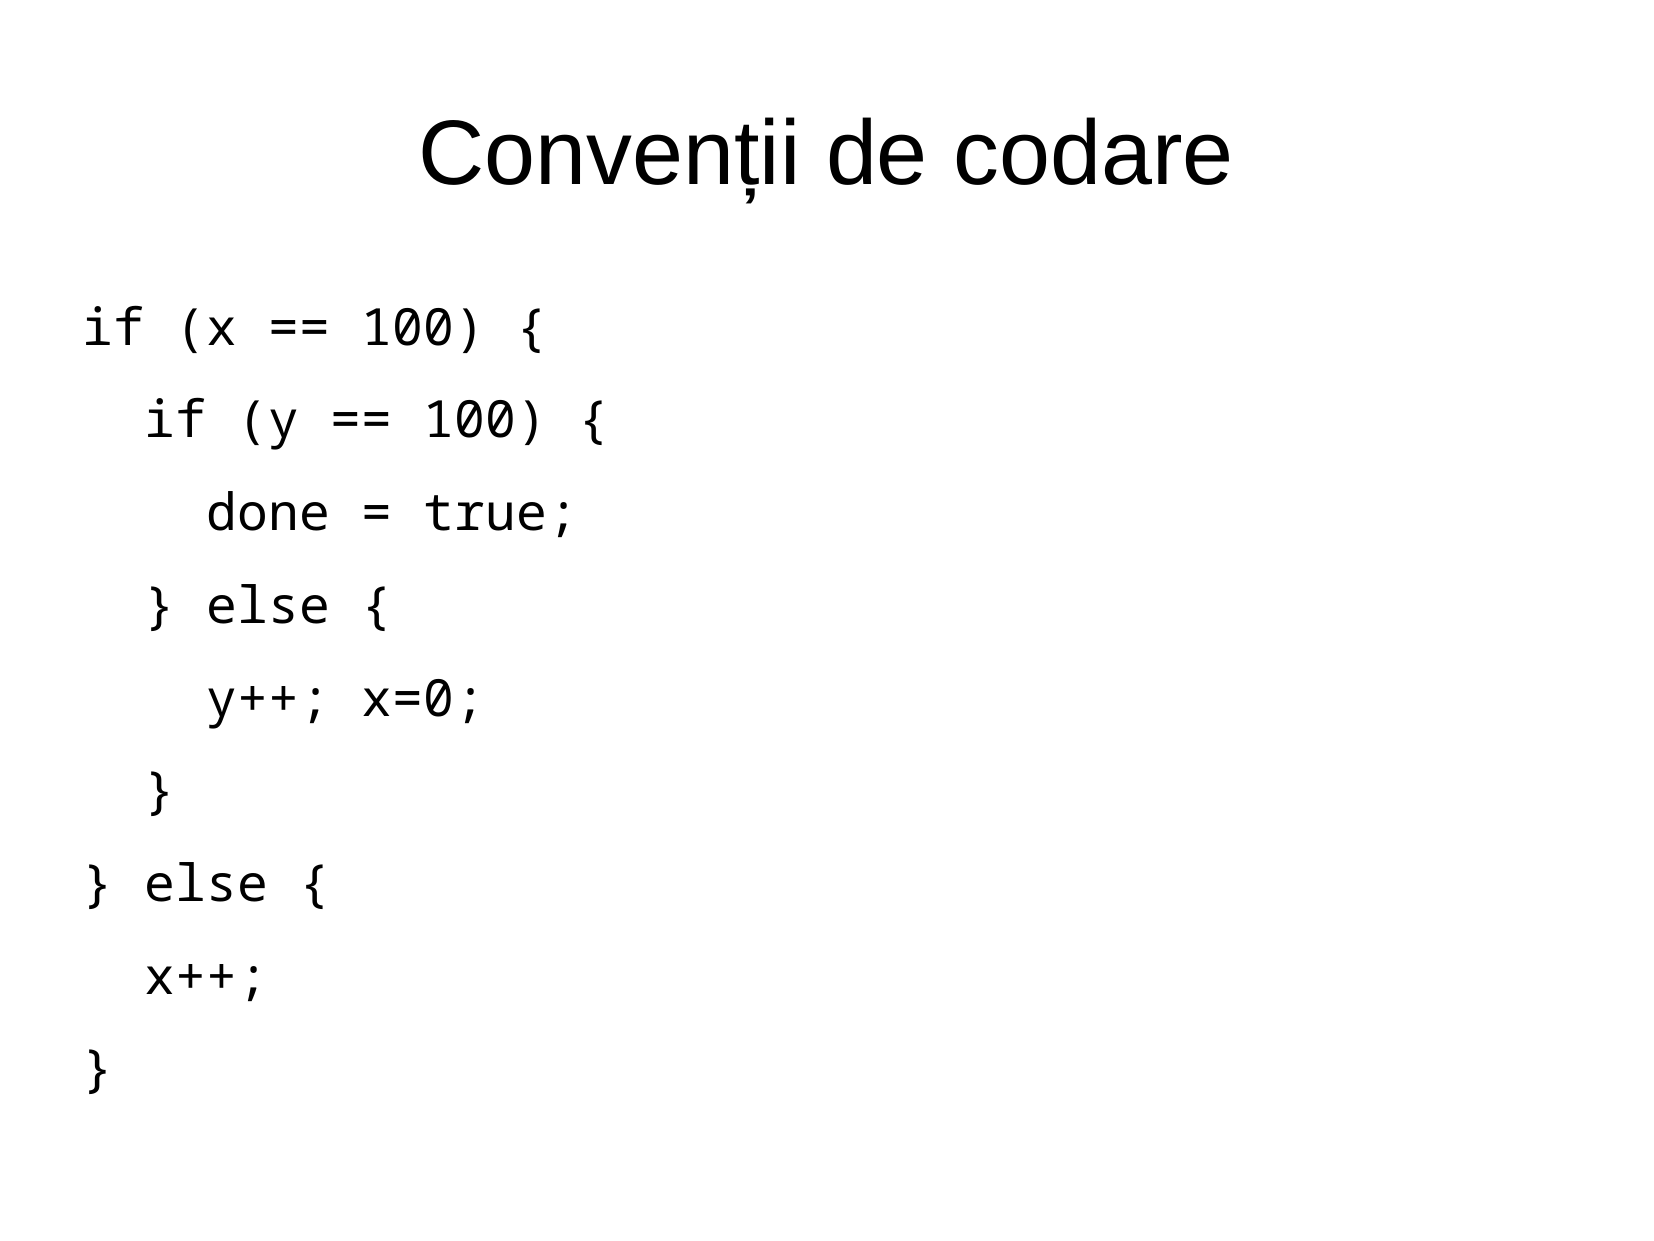

# Convenții de codare
if (x == 100) {
 if (y == 100) {
 done = true;
 } else {
 y++; x=0;
 }
} else {
 x++;
}